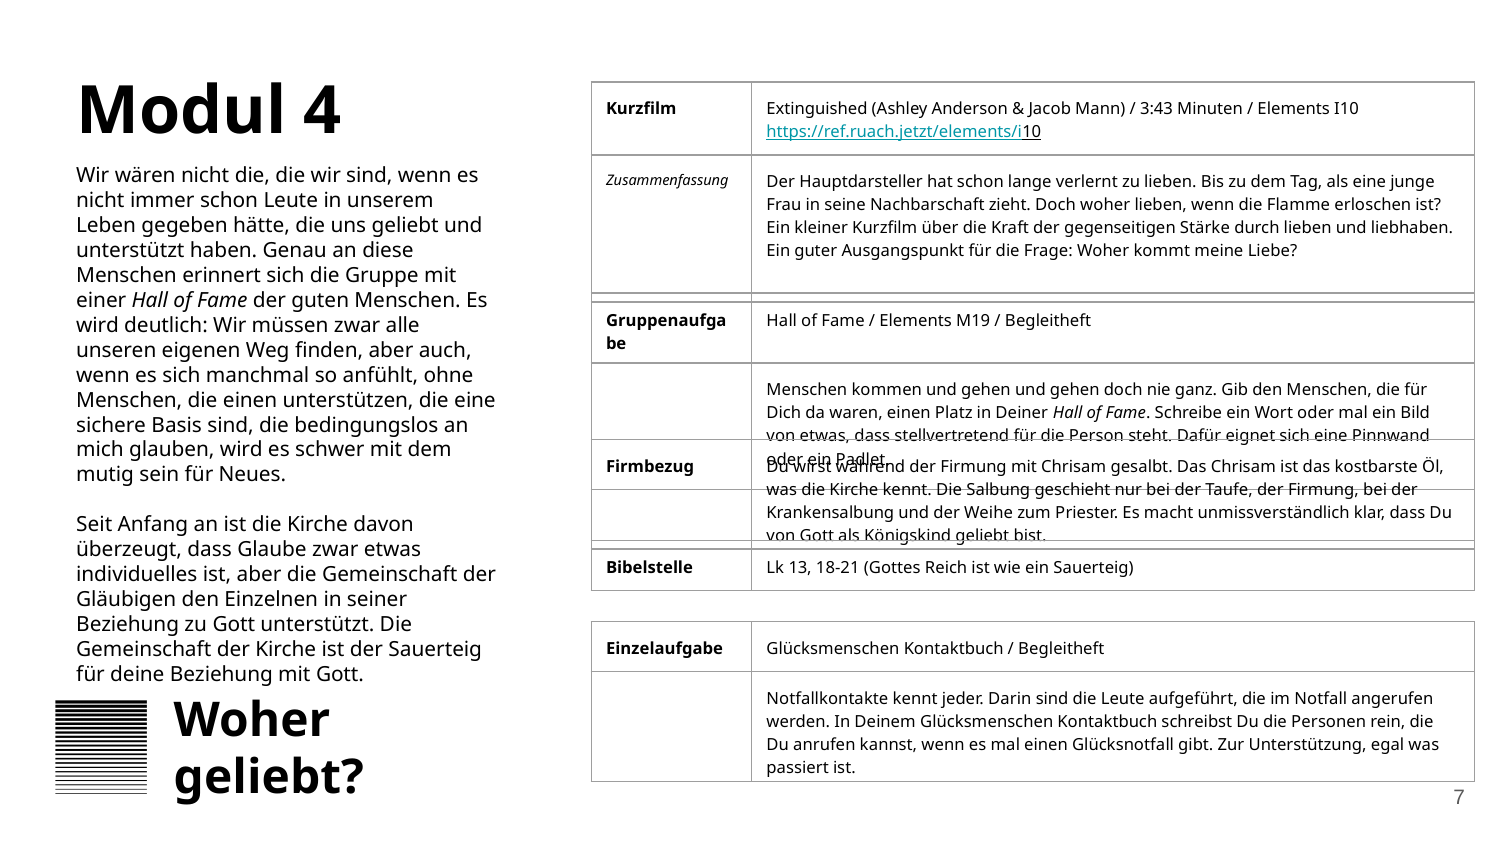

Modul 4
| Kurzfilm | Extinguished (Ashley Anderson & Jacob Mann) / 3:43 Minuten / Elements I10 https://ref.ruach.jetzt/elements/i10 |
| --- | --- |
| Zusammenfassung | Der Hauptdarsteller hat schon lange verlernt zu lieben. Bis zu dem Tag, als eine junge Frau in seine Nachbarschaft zieht. Doch woher lieben, wenn die Flamme erloschen ist? Ein kleiner Kurzfilm über die Kraft der gegenseitigen Stärke durch lieben und liebhaben. Ein guter Ausgangspunkt für die Frage: Woher kommt meine Liebe? |
Wir wären nicht die, die wir sind, wenn es nicht immer schon Leute in unserem Leben gegeben hätte, die uns geliebt und unterstützt haben. Genau an diese Menschen erinnert sich die Gruppe mit einer Hall of Fame der guten Menschen. Es wird deutlich: Wir müssen zwar alle unseren eigenen Weg finden, aber auch, wenn es sich manchmal so anfühlt, ohne Menschen, die einen unterstützen, die eine sichere Basis sind, die bedingungslos an mich glauben, wird es schwer mit dem mutig sein für Neues.
Seit Anfang an ist die Kirche davon überzeugt, dass Glaube zwar etwas individuelles ist, aber die Gemeinschaft der Gläubigen den Einzelnen in seiner Beziehung zu Gott unterstützt. Die Gemeinschaft der Kirche ist der Sauerteig für deine Beziehung mit Gott.
| Gruppenaufgabe | Hall of Fame / Elements M19 / Begleitheft |
| --- | --- |
| | Menschen kommen und gehen und gehen doch nie ganz. Gib den Menschen, die für Dich da waren, einen Platz in Deiner Hall of Fame. Schreibe ein Wort oder mal ein Bild von etwas, dass stellvertretend für die Person steht. Dafür eignet sich eine Pinnwand oder ein Padlet. |
| Firmbezug | Du wirst während der Firmung mit Chrisam gesalbt. Das Chrisam ist das kostbarste Öl, was die Kirche kennt. Die Salbung geschieht nur bei der Taufe, der Firmung, bei der Krankensalbung und der Weihe zum Priester. Es macht unmissverständlich klar, dass Du von Gott als Königskind geliebt bist. |
| --- | --- |
| Bibelstelle | Lk 13, 18-21 (Gottes Reich ist wie ein Sauerteig) |
| --- | --- |
| Einzelaufgabe | Glücksmenschen Kontaktbuch / Begleitheft |
| --- | --- |
| | Notfallkontakte kennt jeder. Darin sind die Leute aufgeführt, die im Notfall angerufen werden. In Deinem Glücksmenschen Kontaktbuch schreibst Du die Personen rein, die Du anrufen kannst, wenn es mal einen Glücksnotfall gibt. Zur Unterstützung, egal was passiert ist. |
Woher
geliebt?